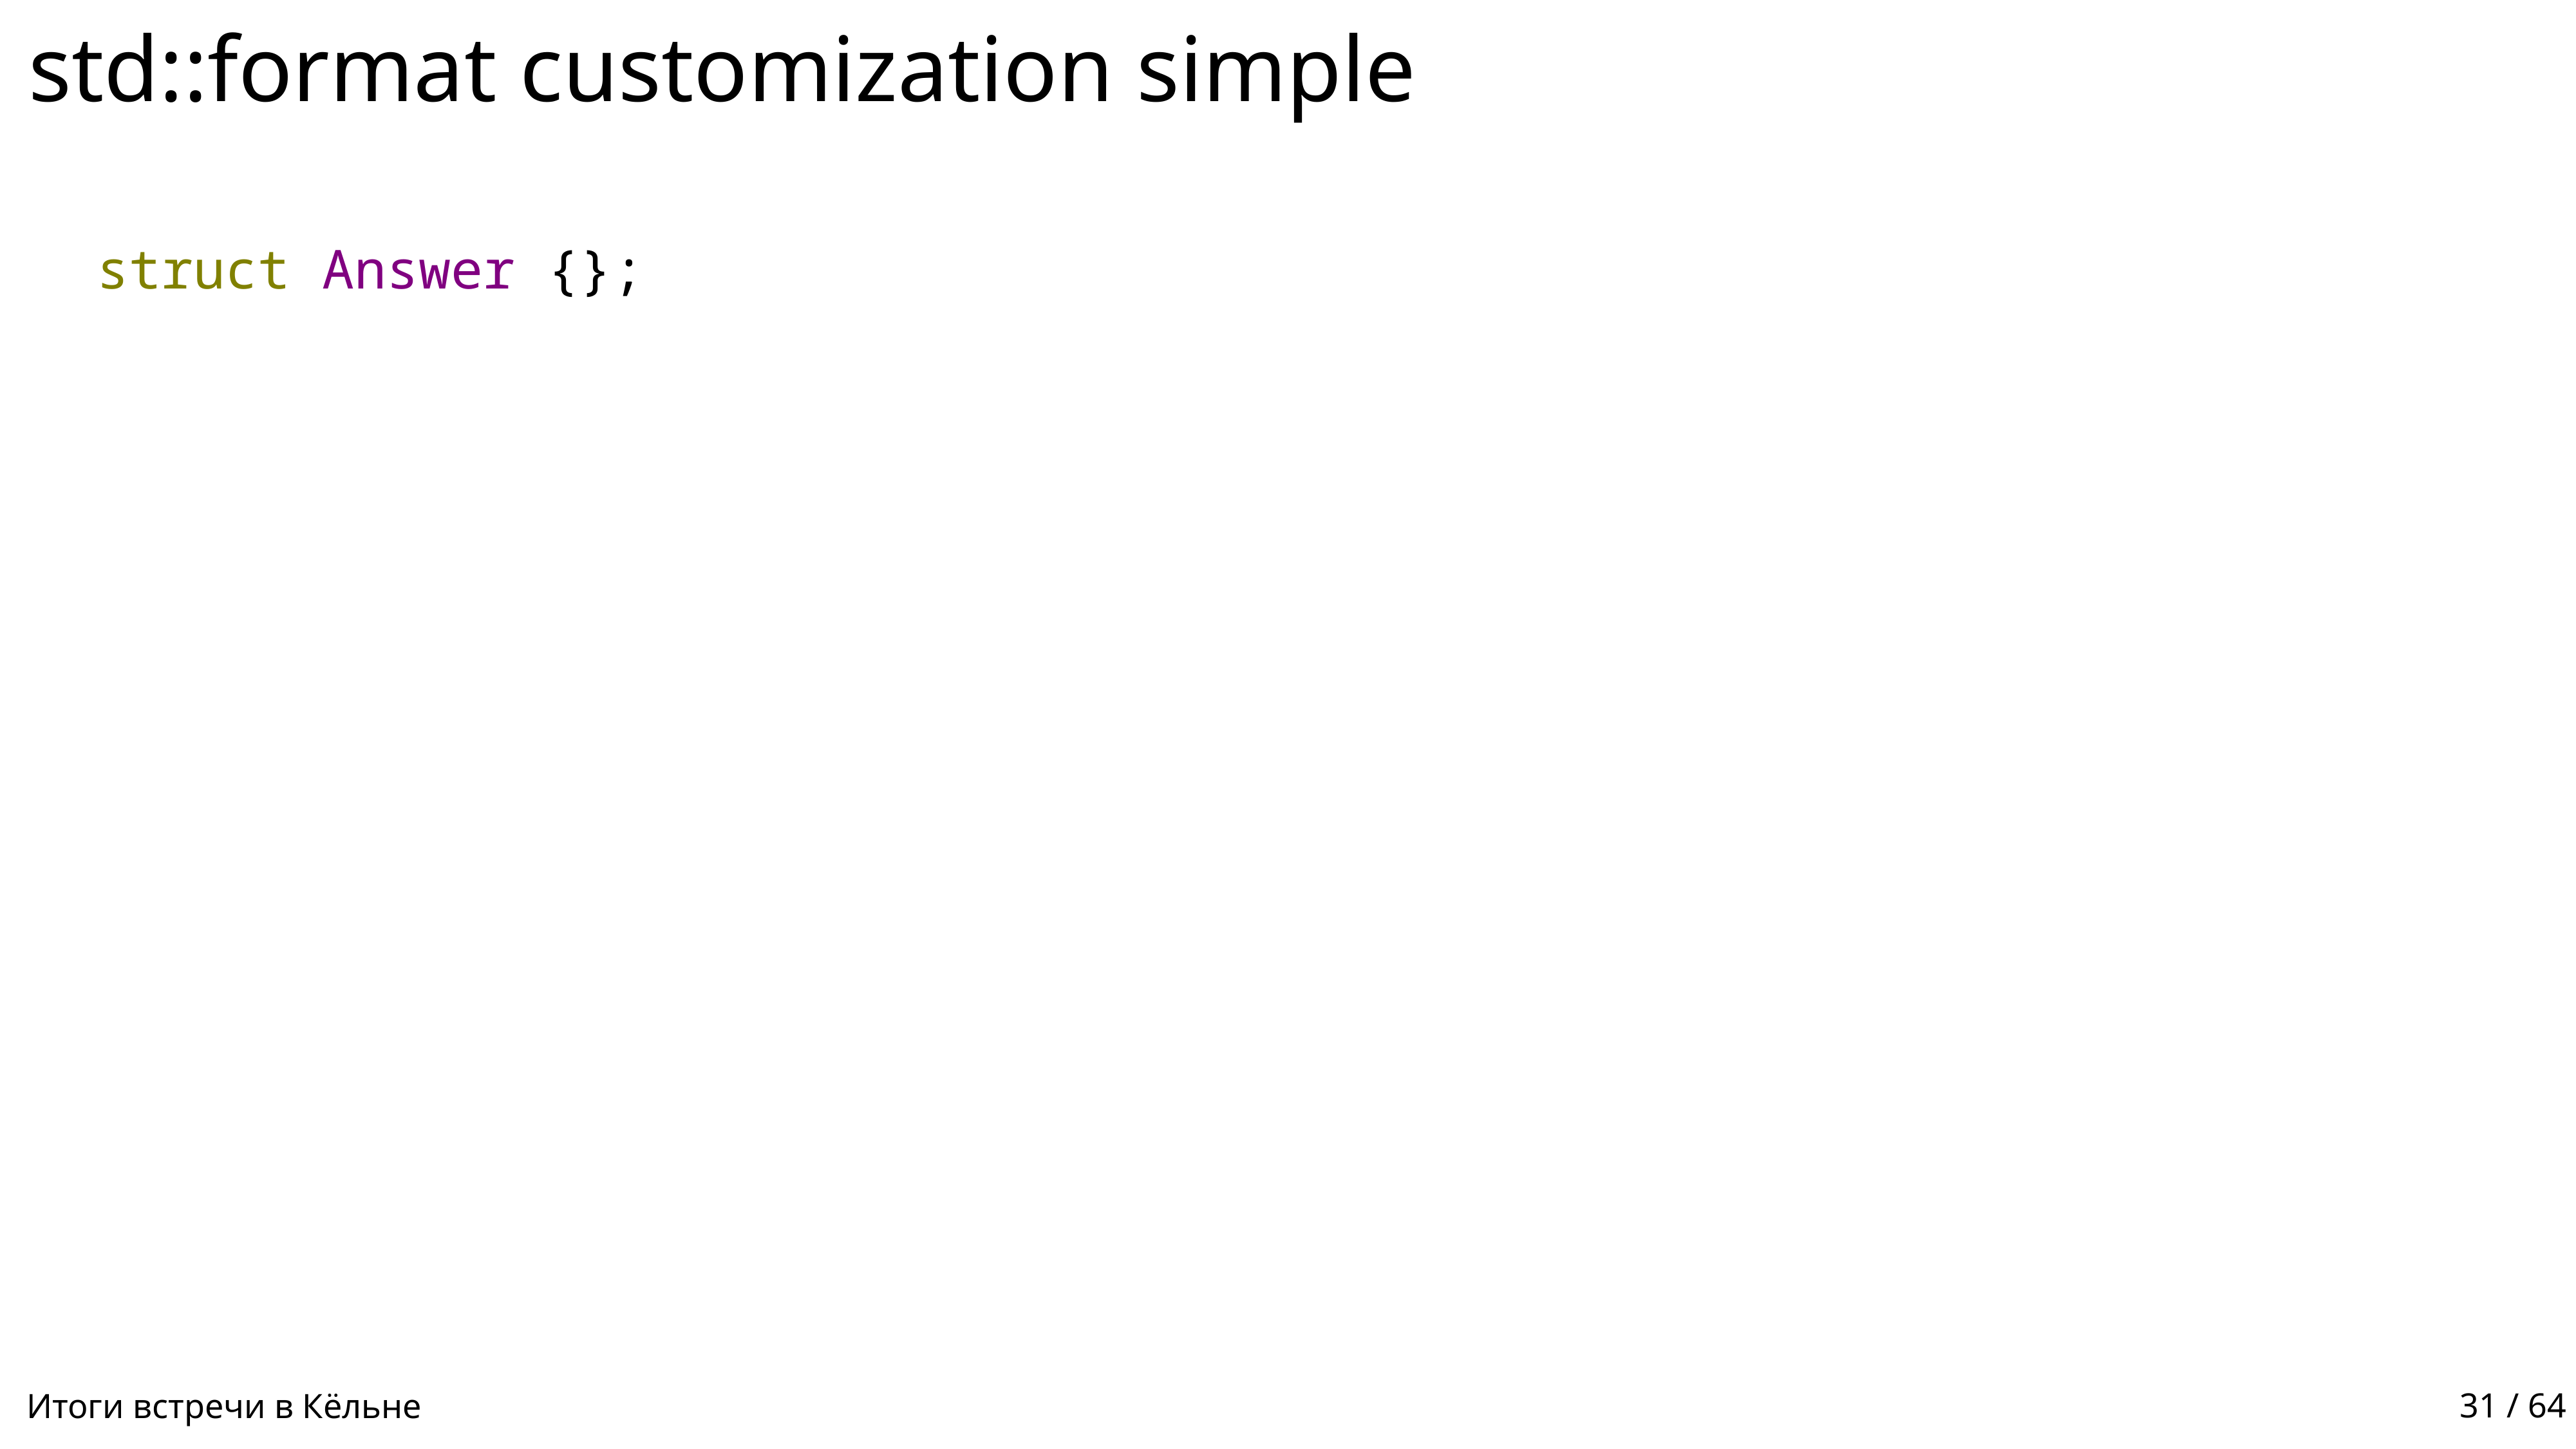

# std::format customization simple
struct Answer {};
Итоги встречи в Кёльне